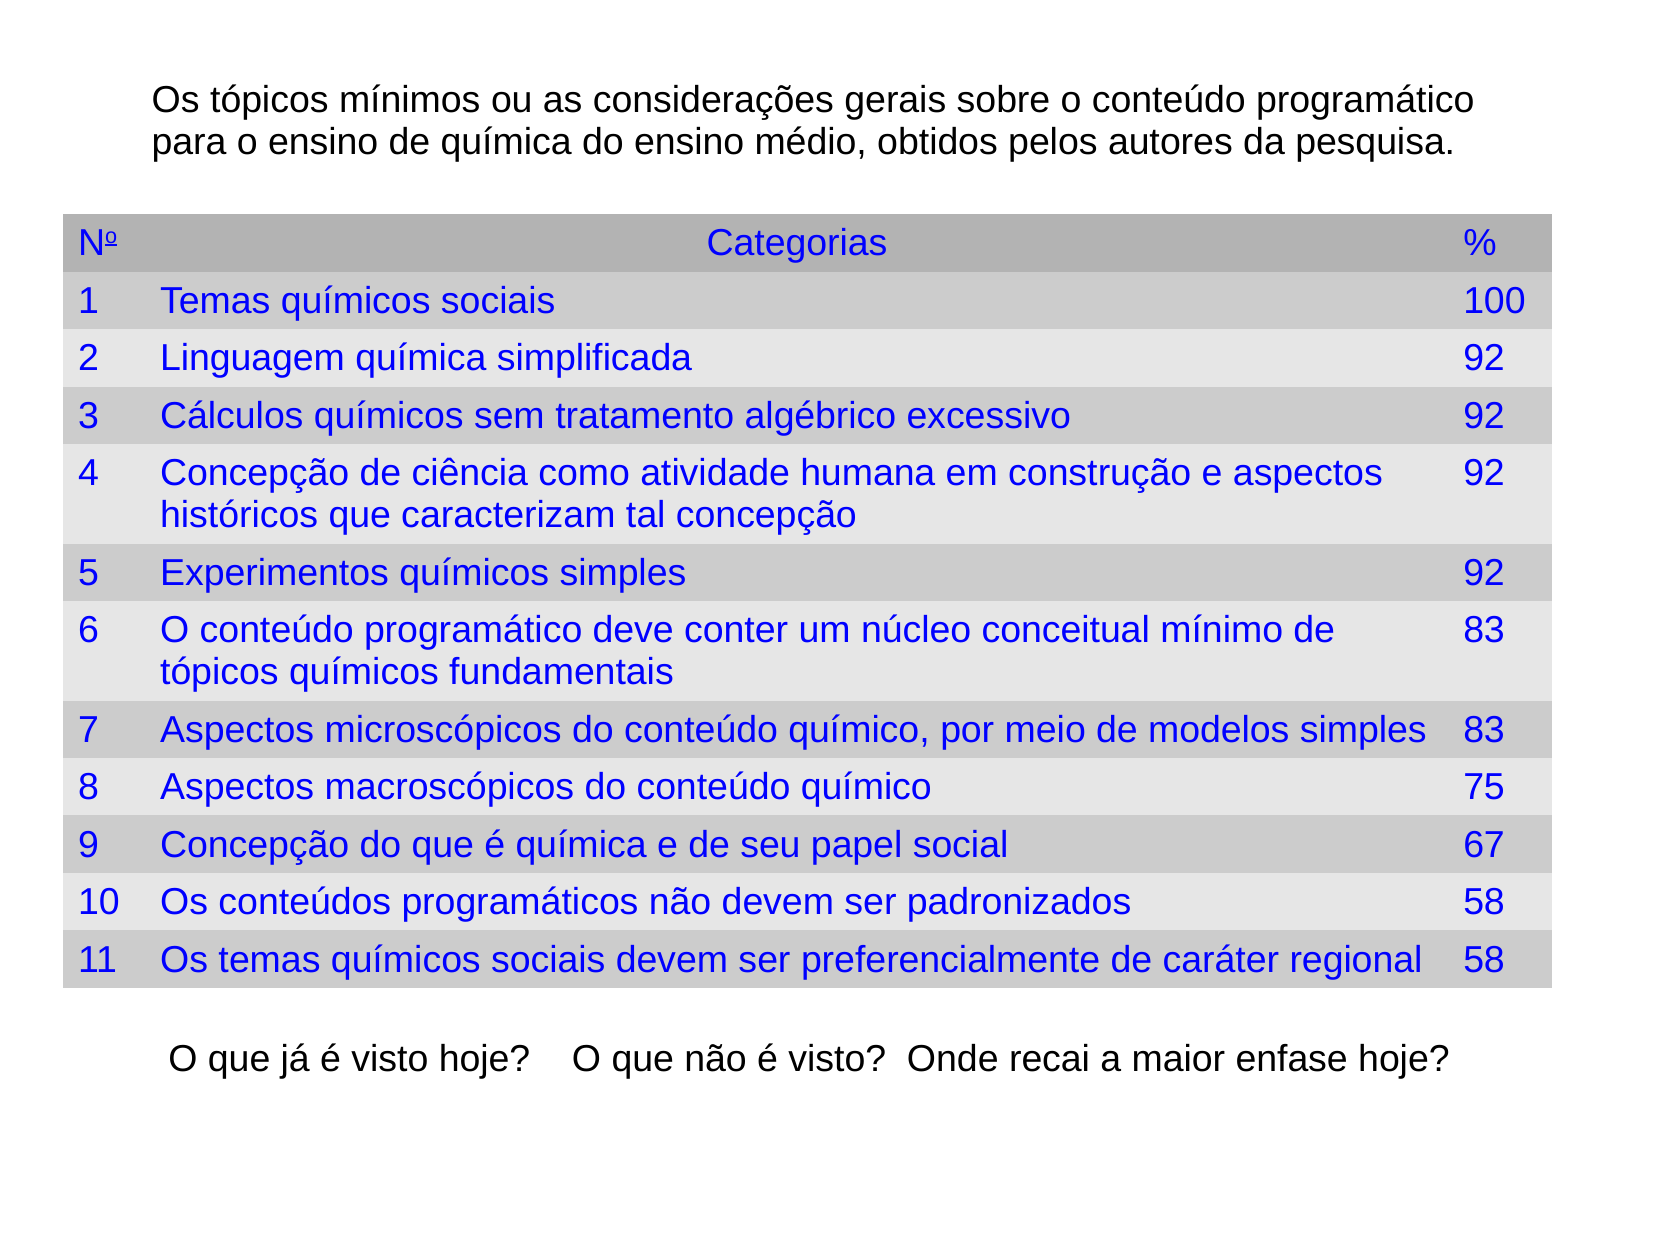

1
Os tópicos mínimos ou as considerações gerais sobre o conteúdo programático para o ensino de química do ensino médio, obtidos pelos autores da pesquisa.
| No | Categorias | % |
| --- | --- | --- |
| 1 | Temas químicos sociais | 100 |
| 2 | Linguagem química simplificada | 92 |
| 3 | Cálculos químicos sem tratamento algébrico excessivo | 92 |
| 4 | Concepção de ciência como atividade humana em construção e aspectos históricos que caracterizam tal concepção | 92 |
| 5 | Experimentos químicos simples | 92 |
| 6 | O conteúdo programático deve conter um núcleo conceitual mínimo de tópicos químicos fundamentais | 83 |
| 7 | Aspectos microscópicos do conteúdo químico, por meio de modelos simples | 83 |
| 8 | Aspectos macroscópicos do conteúdo químico | 75 |
| 9 | Concepção do que é química e de seu papel social | 67 |
| 10 | Os conteúdos programáticos não devem ser padronizados | 58 |
| 11 | Os temas químicos sociais devem ser preferencialmente de caráter regional | 58 |
O que já é visto hoje? O que não é visto? Onde recai a maior enfase hoje?